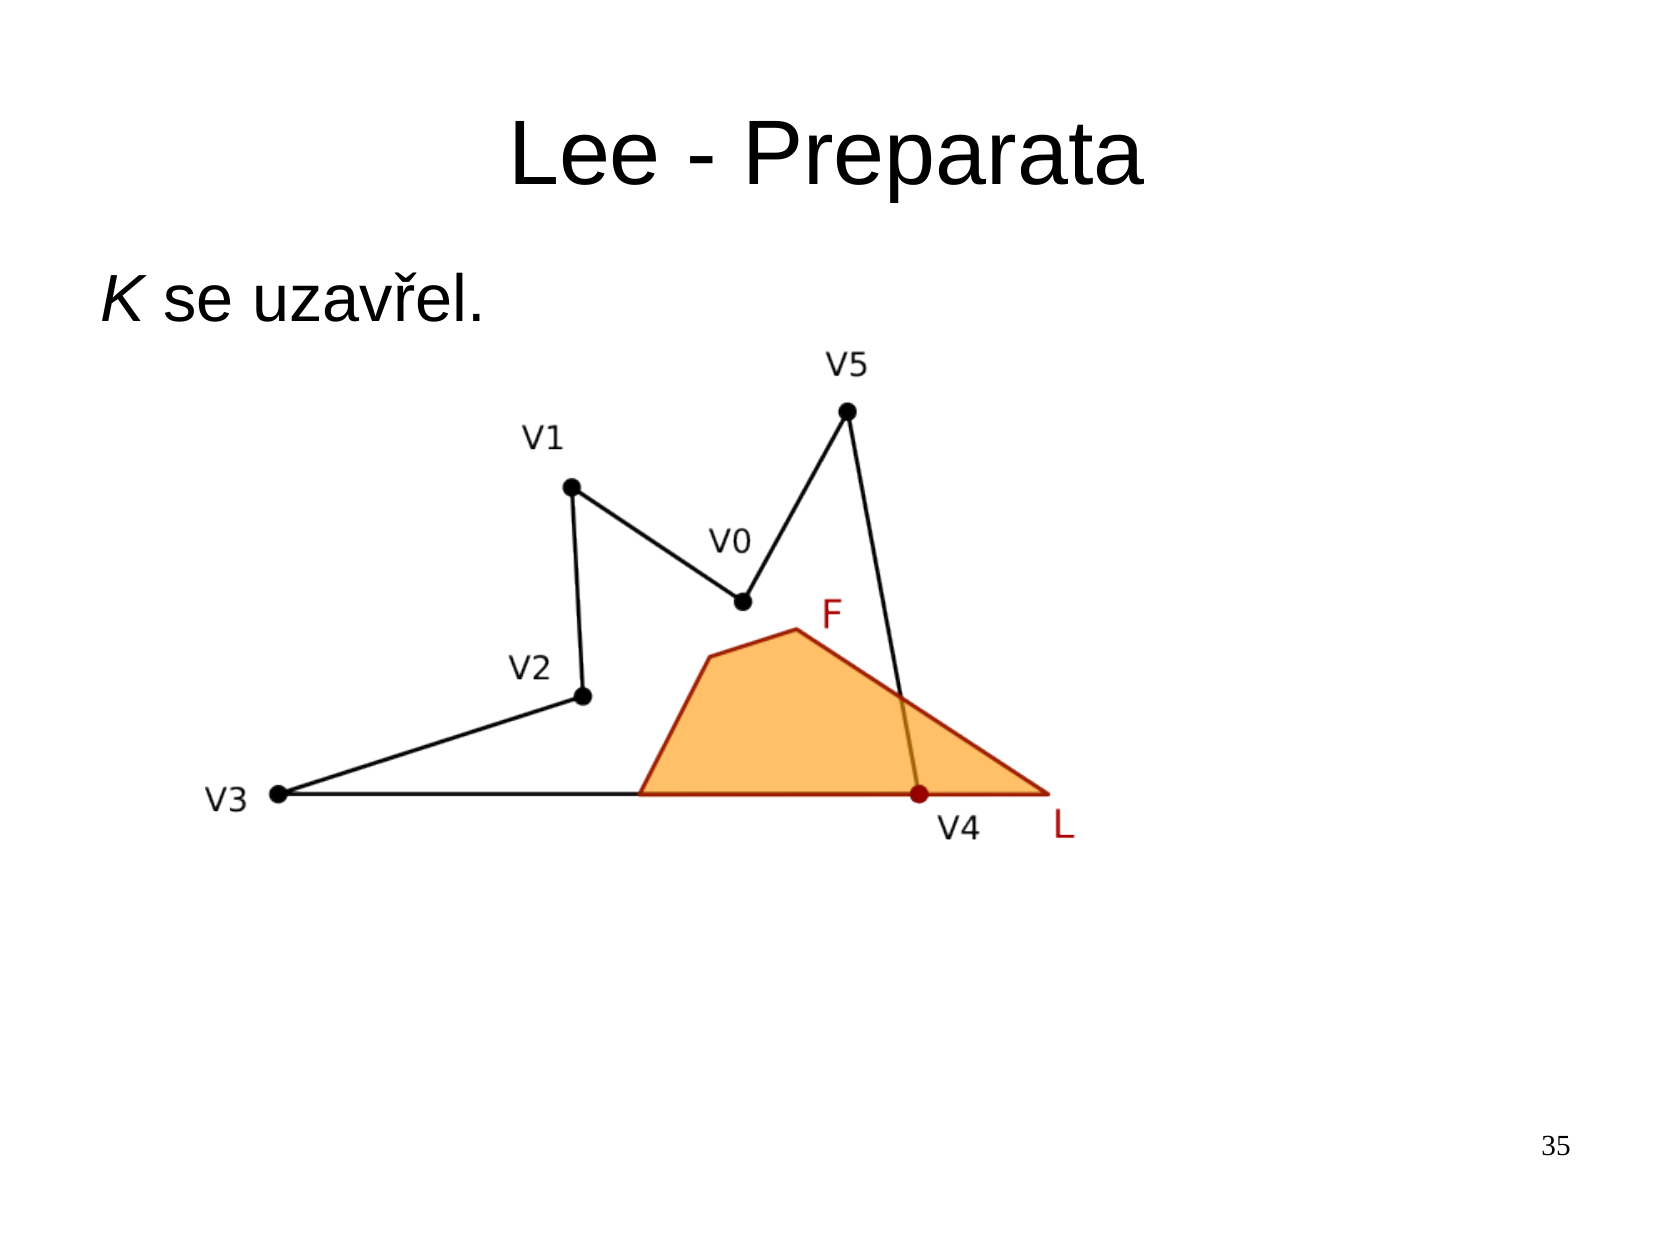

# Lee - Preparata
K se uzavřel.
35